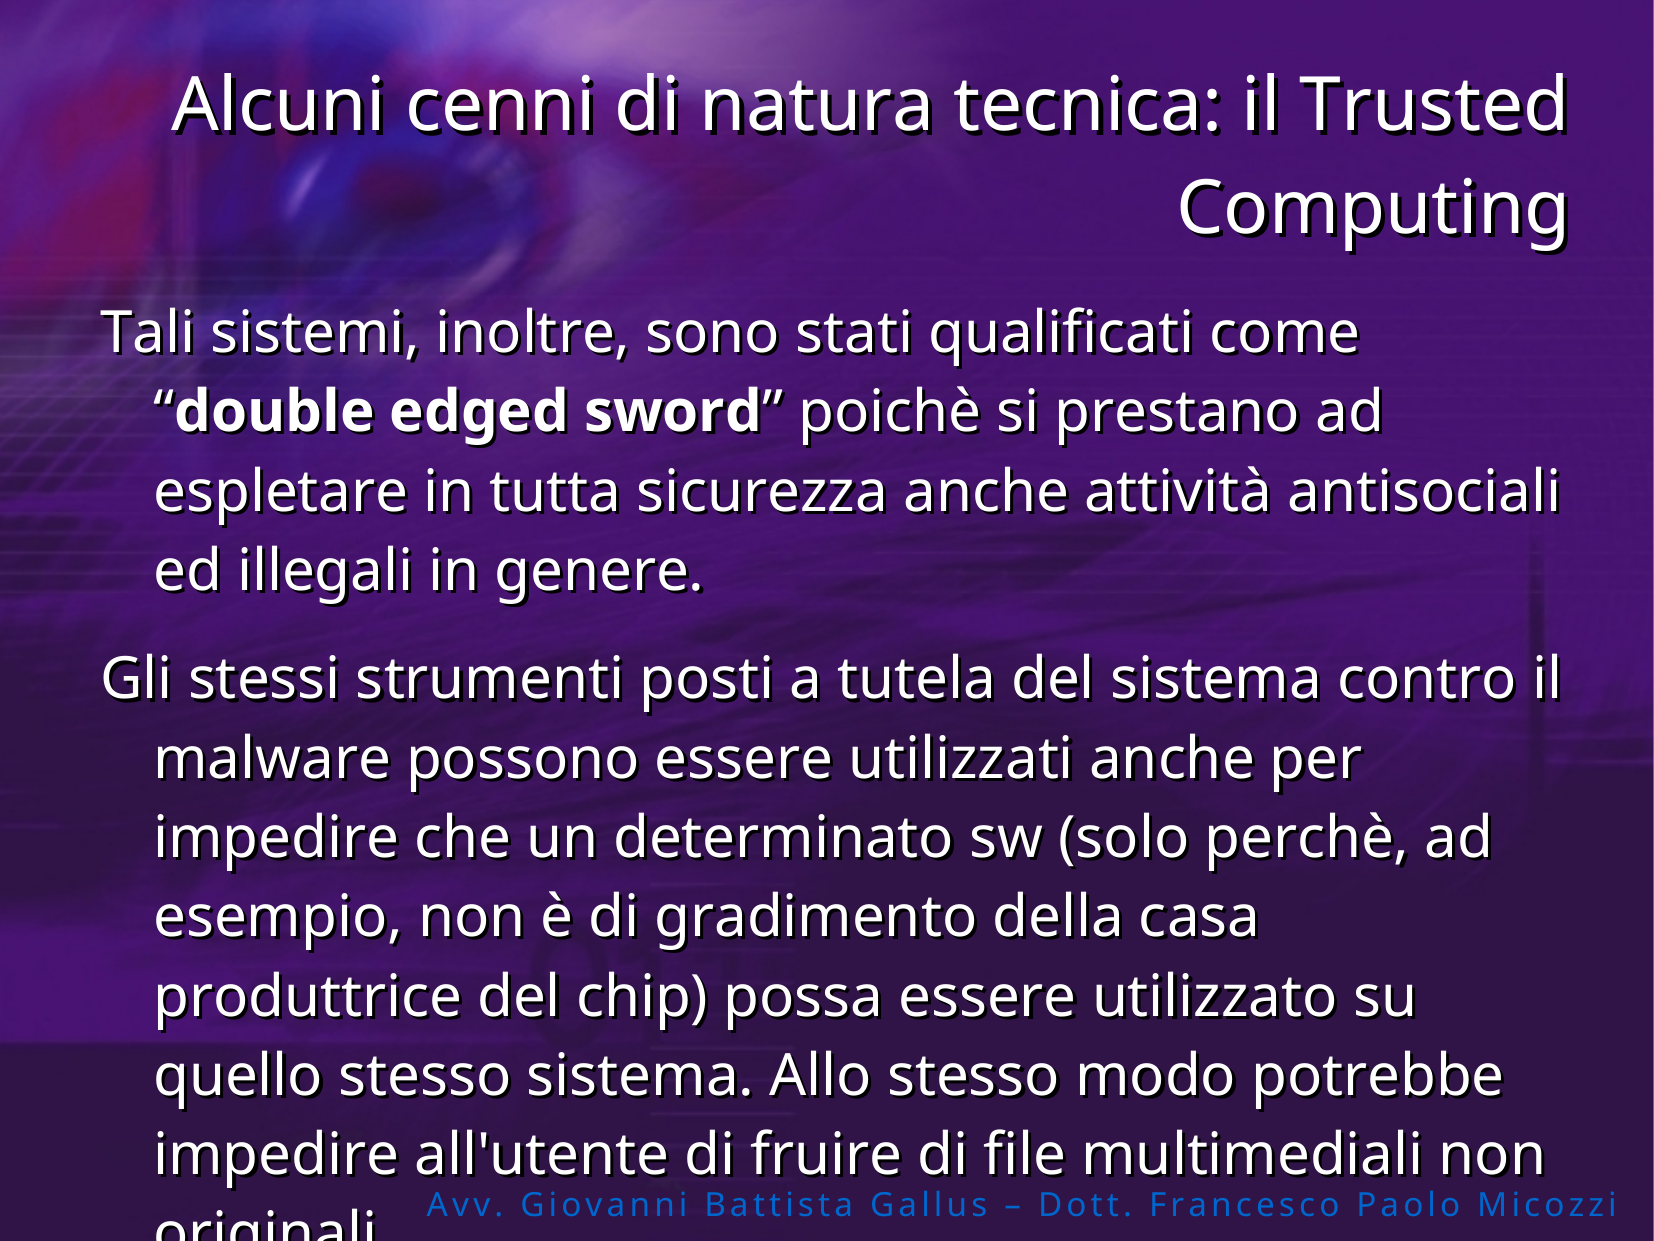

# Alcuni cenni di natura tecnica: il Trusted Computing
Tali sistemi, inoltre, sono stati qualificati come “double edged sword” poichè si prestano ad espletare in tutta sicurezza anche attività antisociali ed illegali in genere.
Gli stessi strumenti posti a tutela del sistema contro il malware possono essere utilizzati anche per impedire che un determinato sw (solo perchè, ad esempio, non è di gradimento della casa produttrice del chip) possa essere utilizzato su quello stesso sistema. Allo stesso modo potrebbe impedire all'utente di fruire di file multimediali non originali.
dott. Francesco Paolo Micozzi - f.micozzi@studionati.it